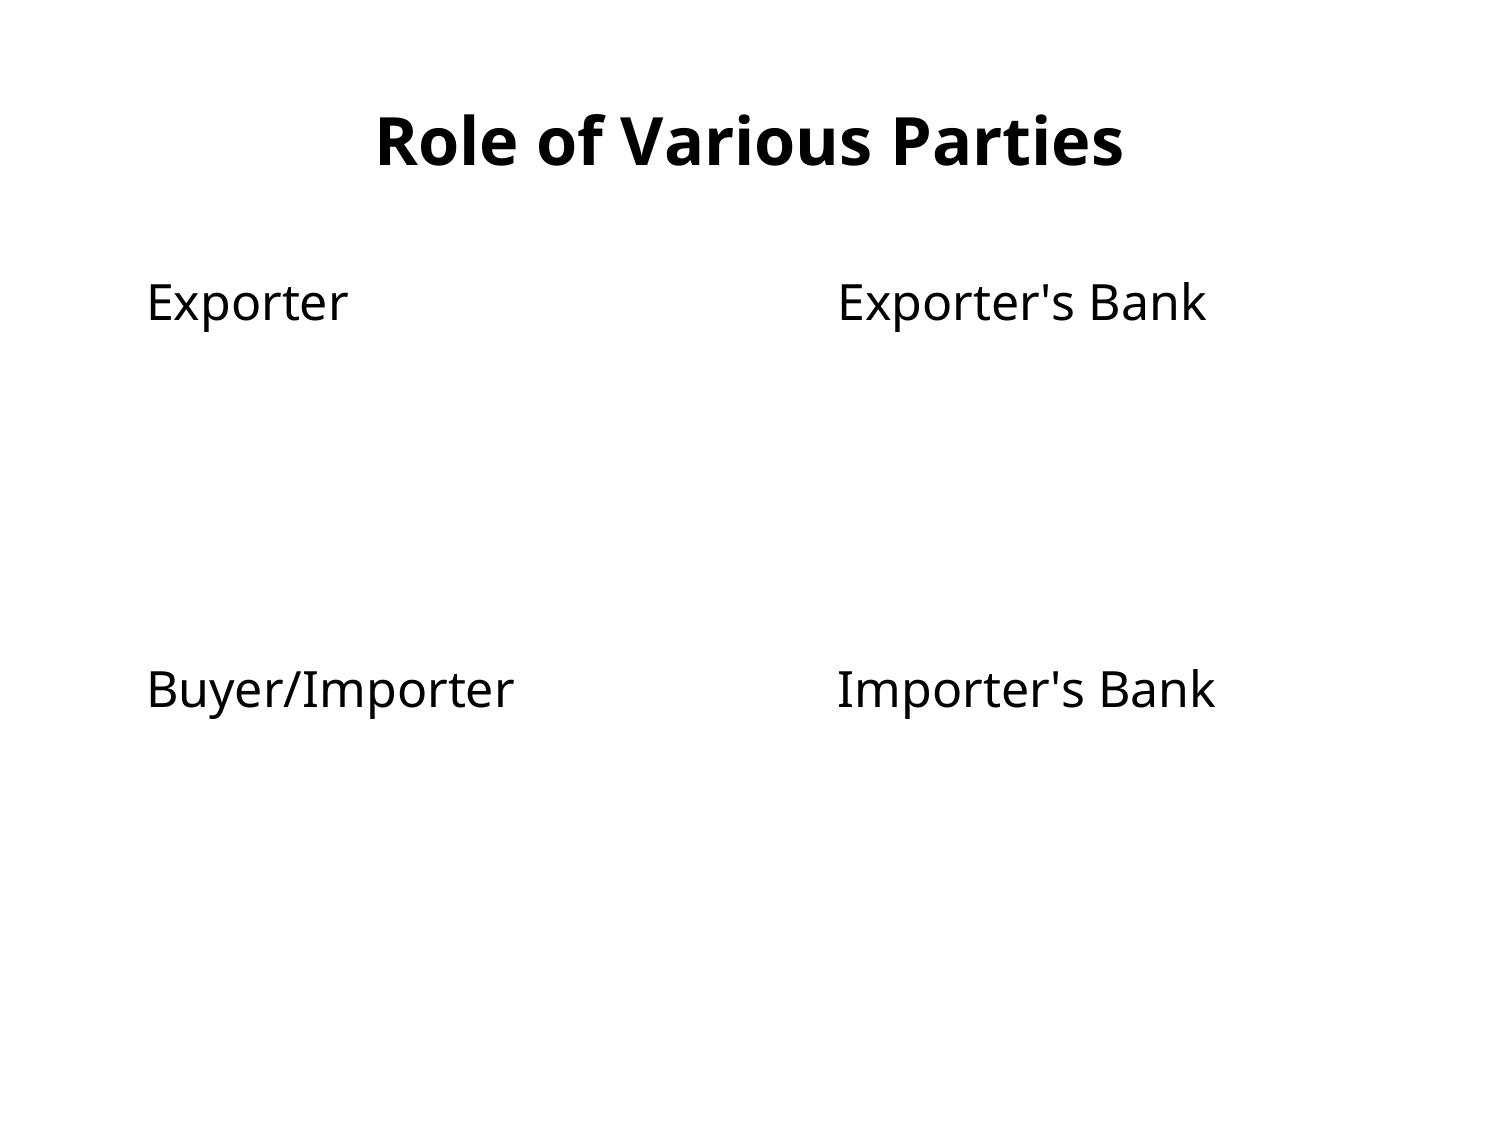

# Role of Various Parties
Exporter
Exporter's Bank
Buyer/Importer
Importer's Bank